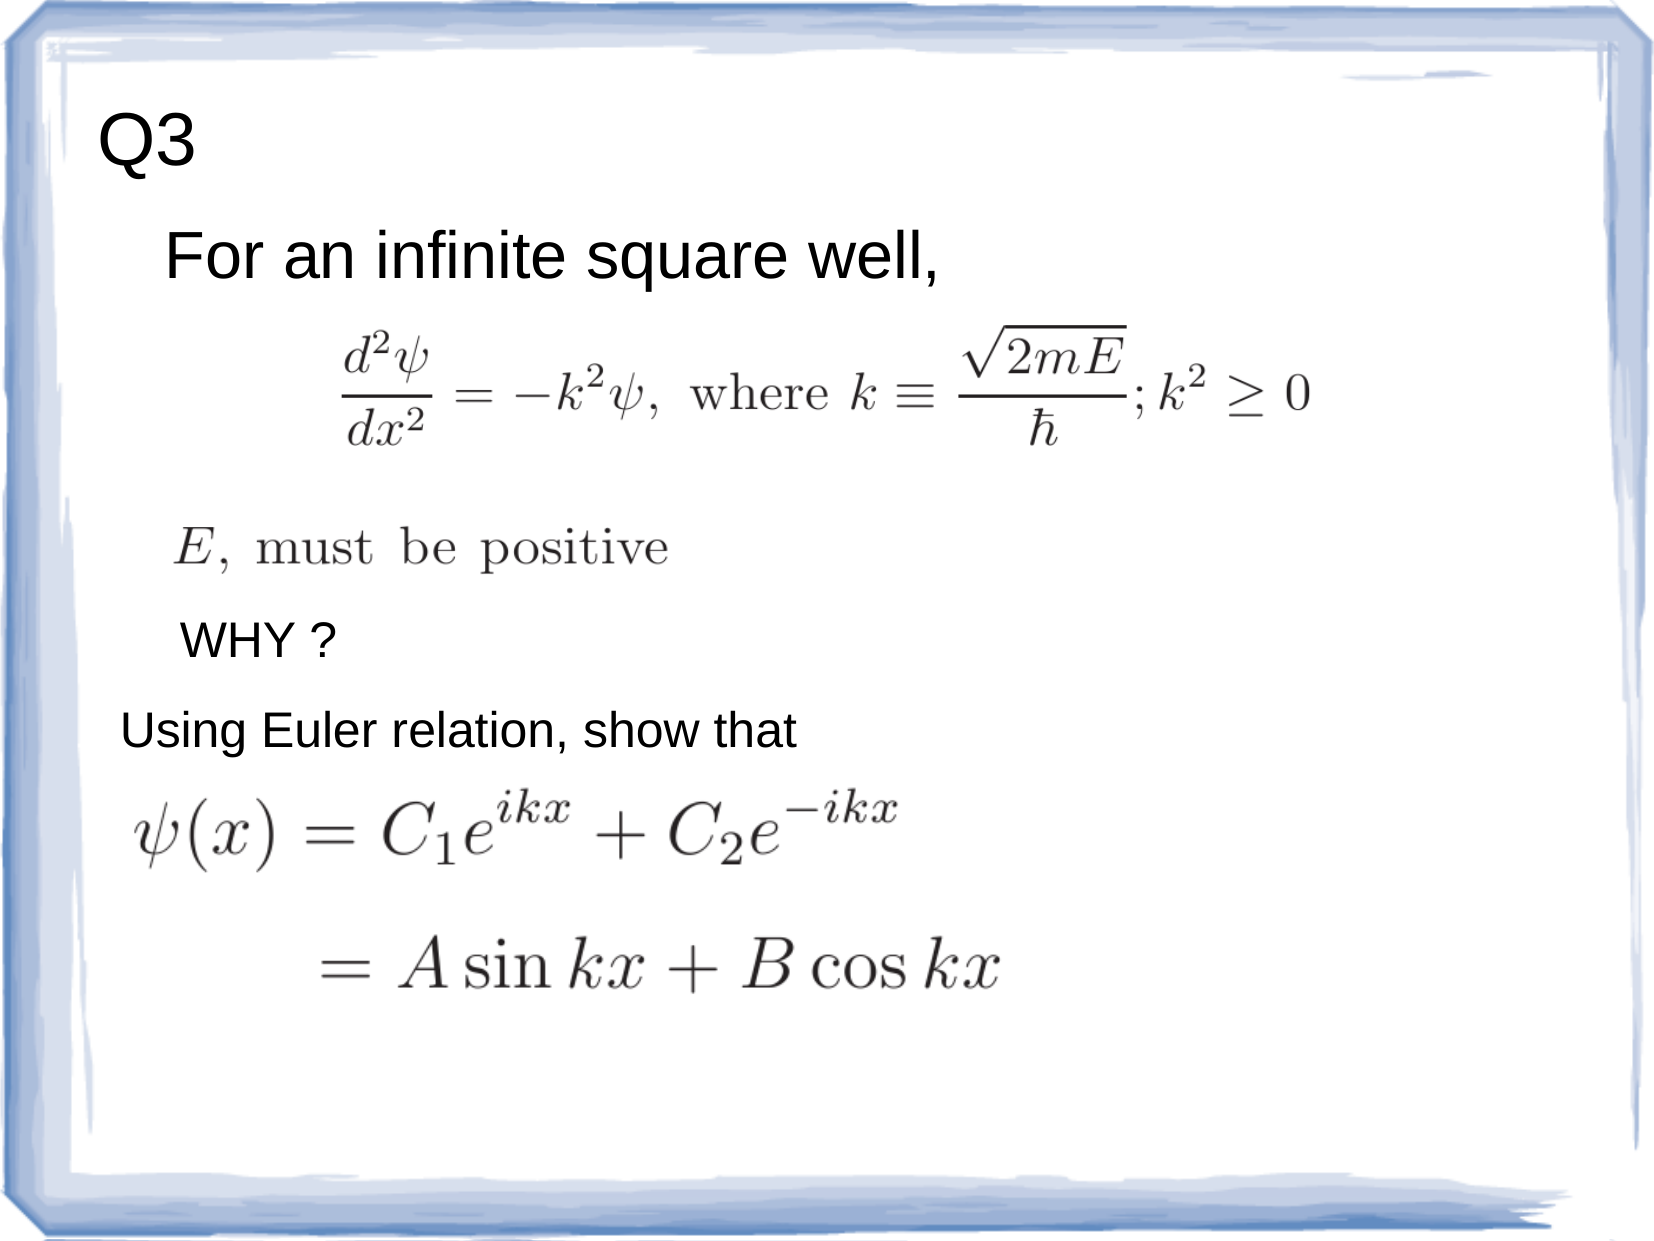

Q3
For an infinite square well,
WHY ?
Using Euler relation, show that